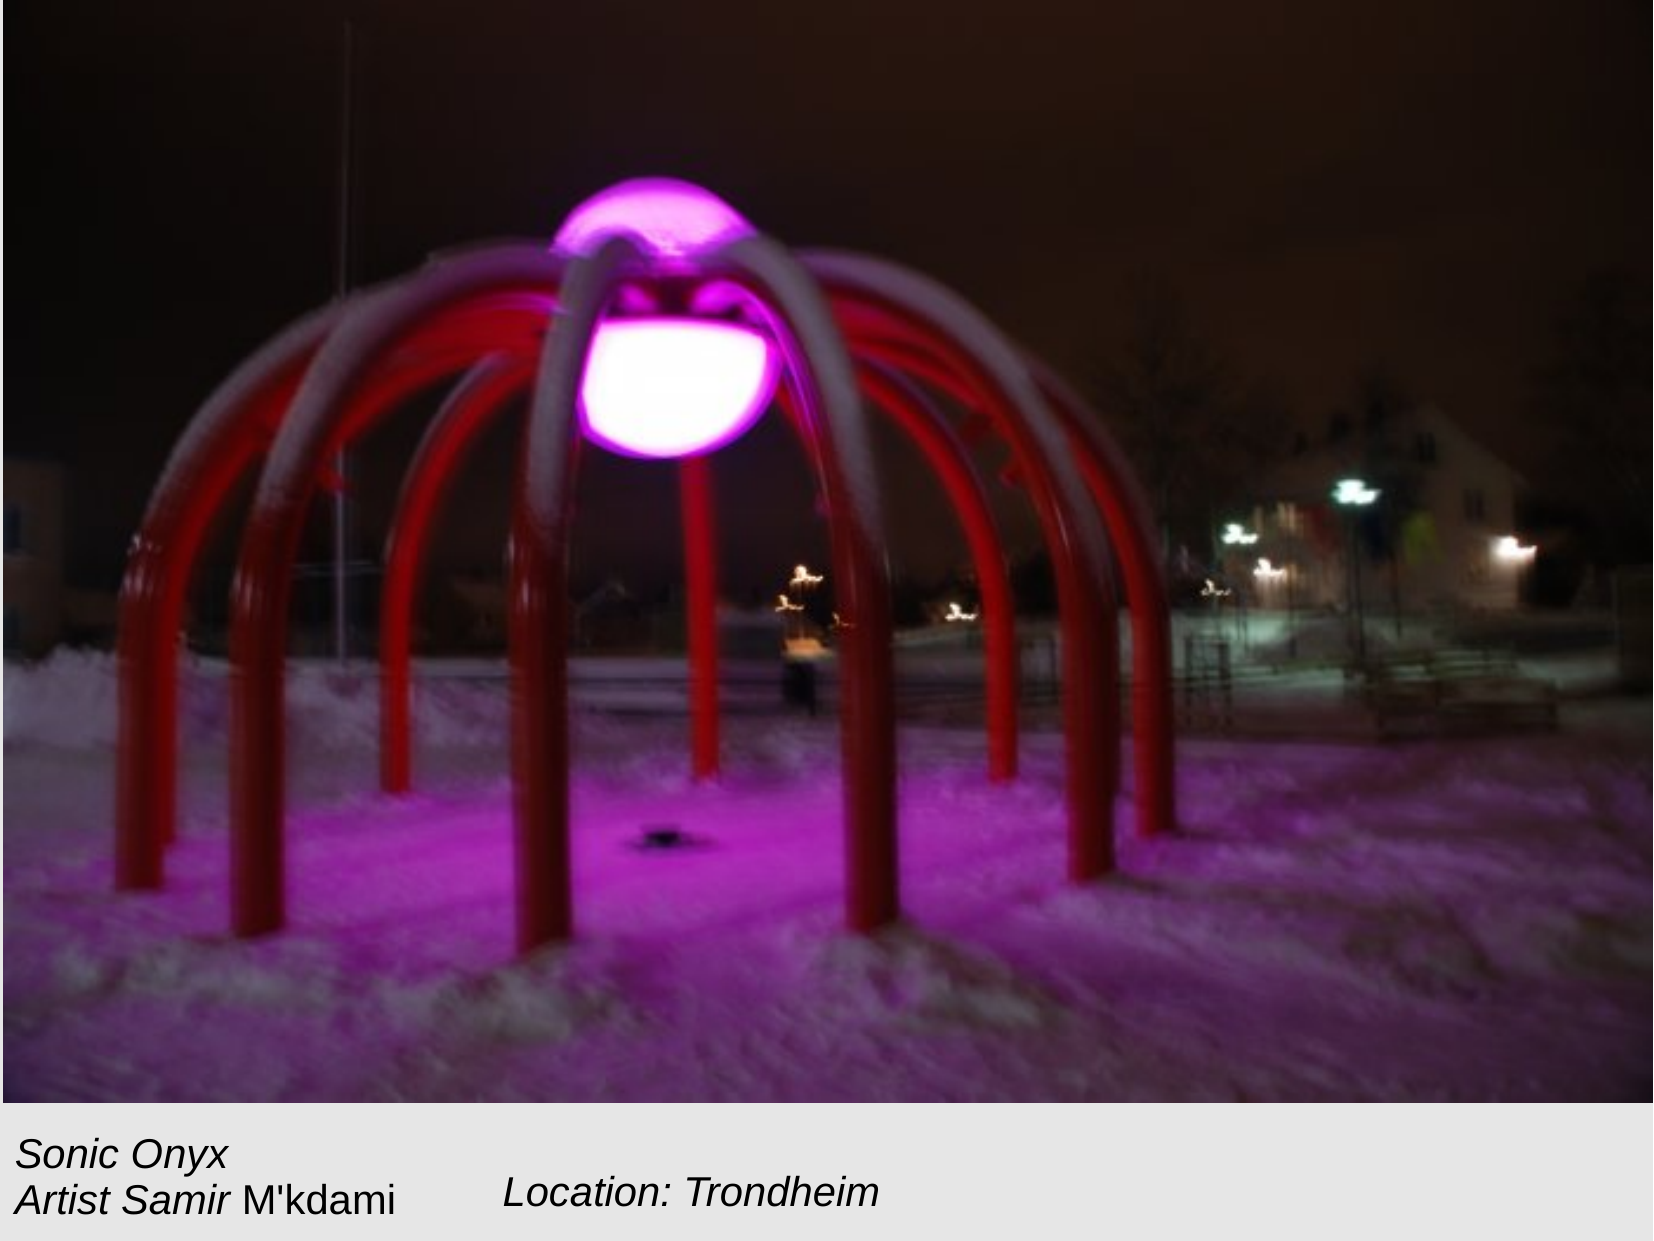

Sonic Onyx
Artist Samir M'kdami
Location: Trondheim